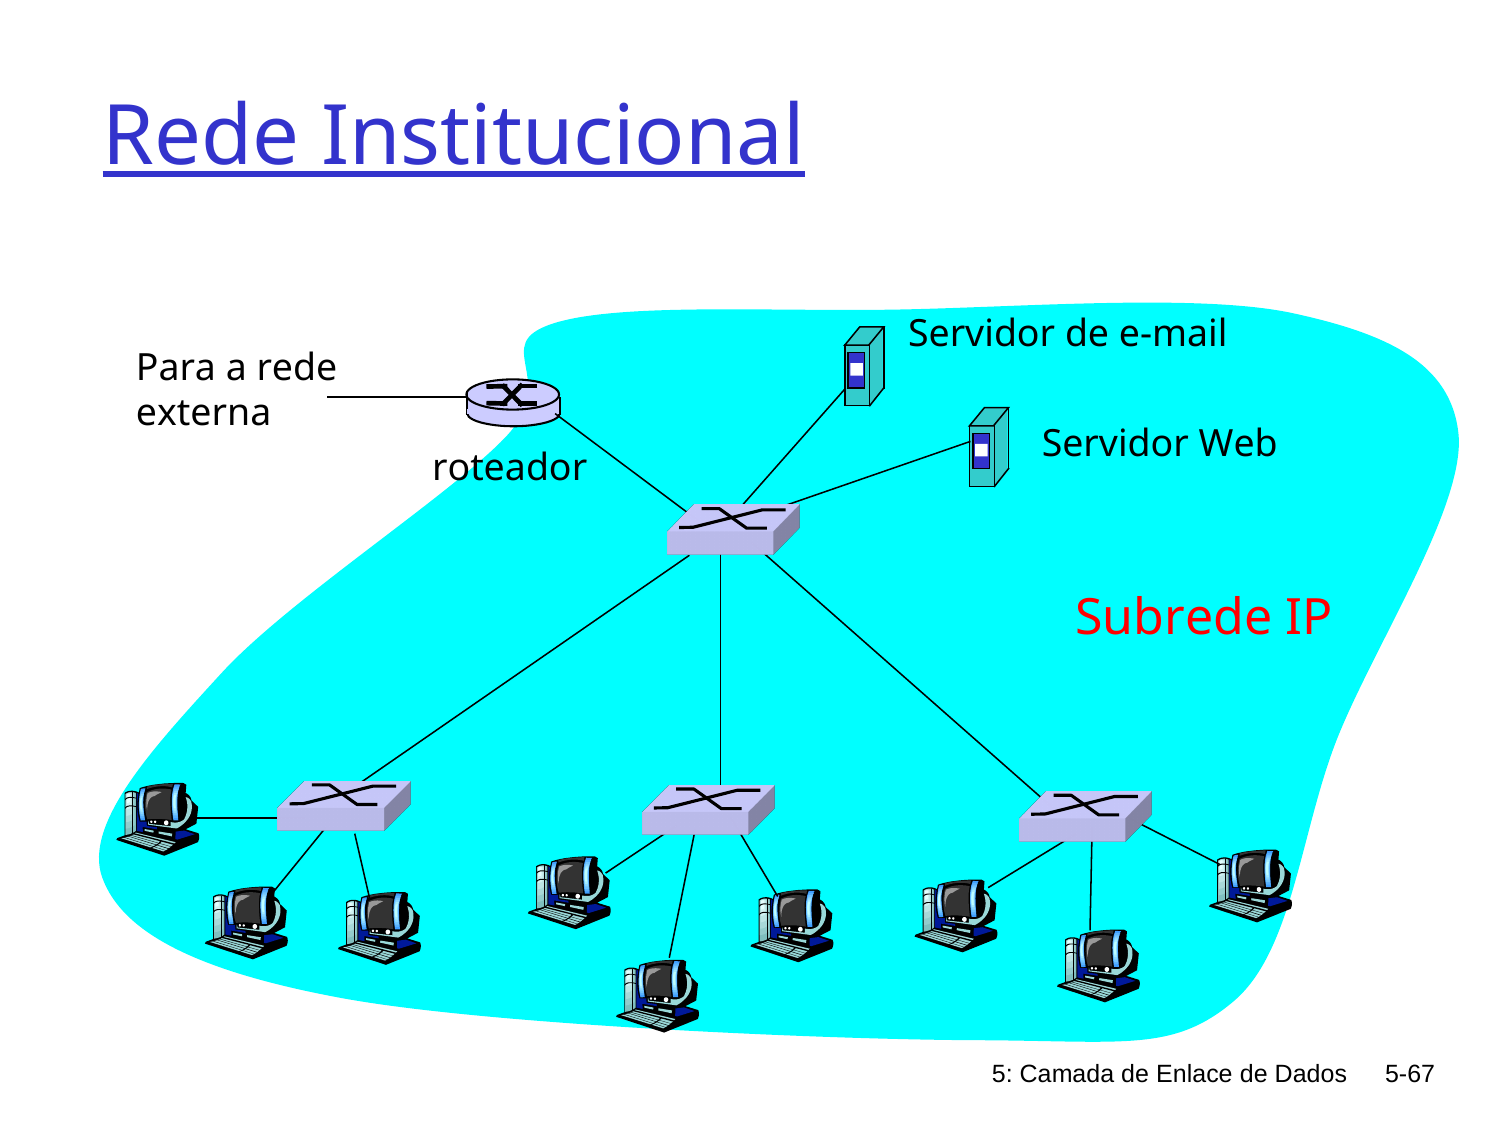

# Rede Institucional
Servidor de e-mail
Para a rede
externa
Servidor Web
roteador
Subrede IP
5: Camada de Enlace de Dados